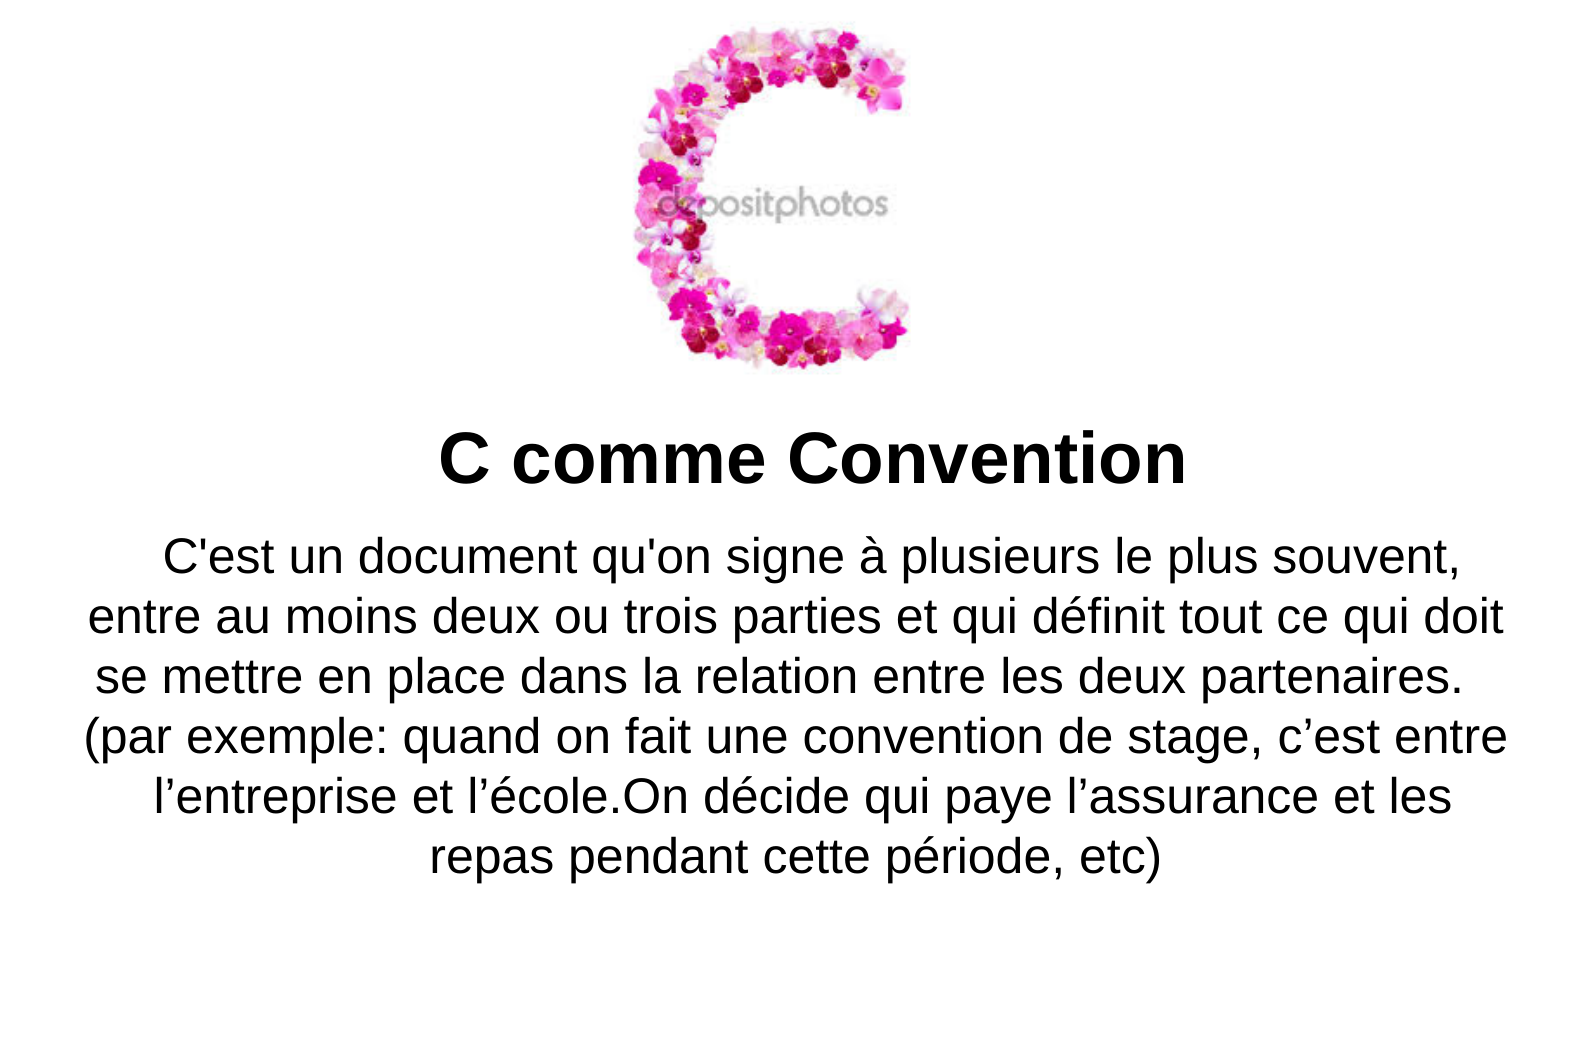

# C
 C comme Convention
 C'est un document qu'on signe à plusieurs le plus souvent, entre au moins deux ou trois parties et qui définit tout ce qui doit se mettre en place dans la relation entre les deux partenaires. 	(par exemple: quand on fait une convention de stage, c’est entre l’entreprise et l’école.On décide qui paye l’assurance et les repas pendant cette période, etc)